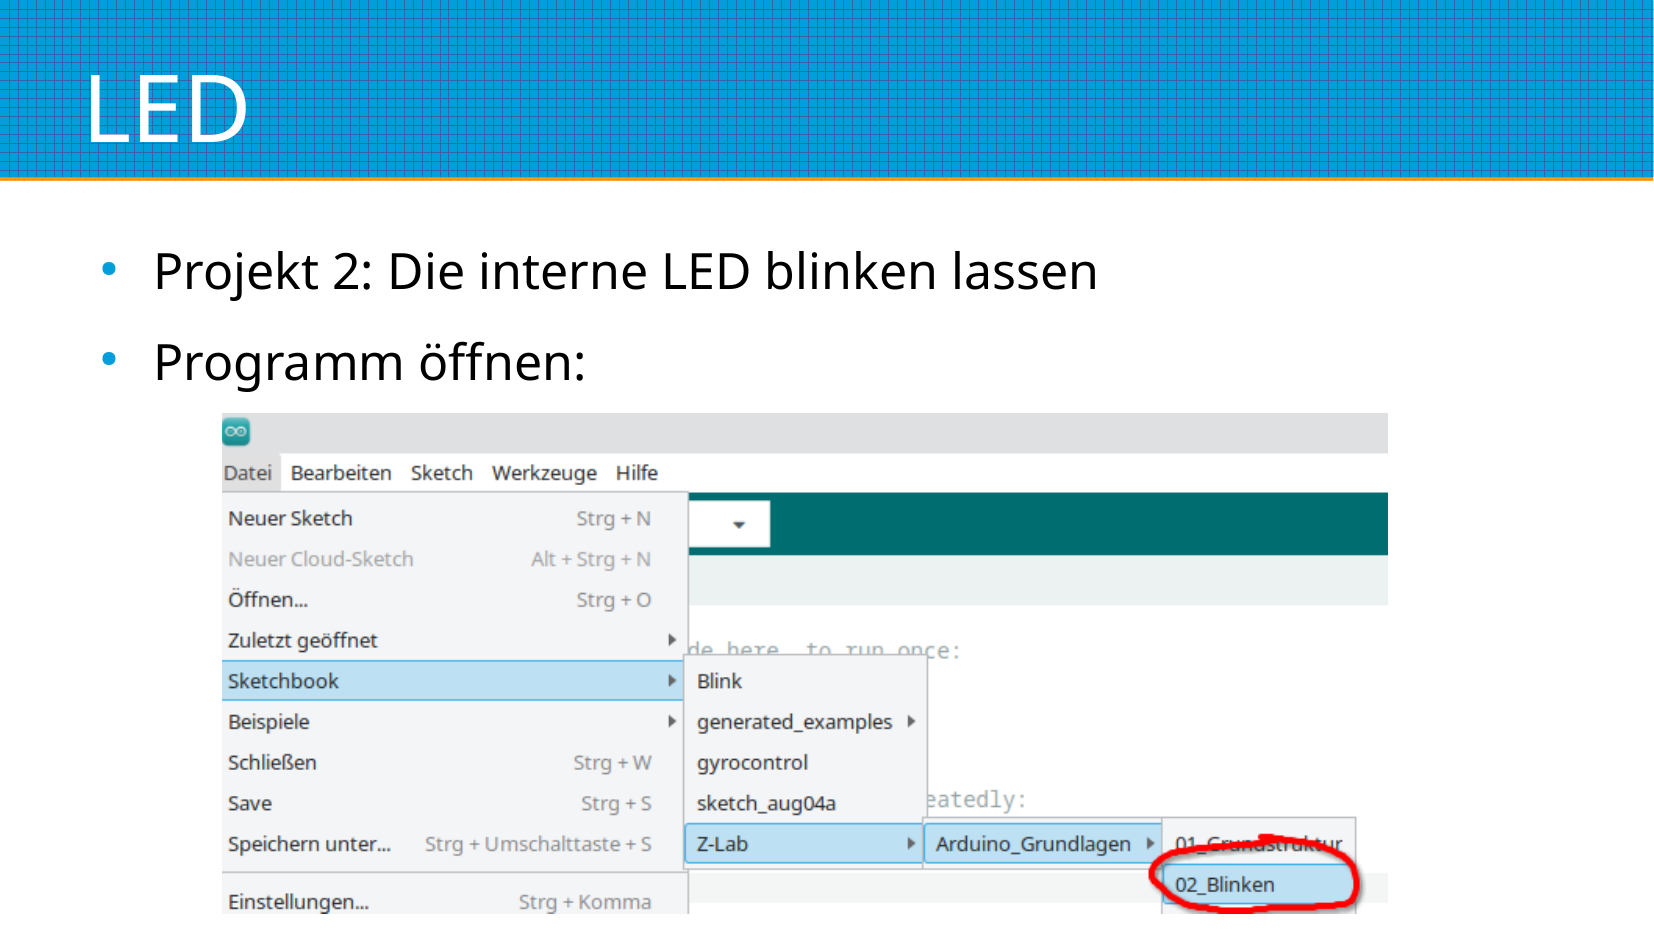

# LED
Projekt 2: Die interne LED blinken lassen
Programm öffnen: